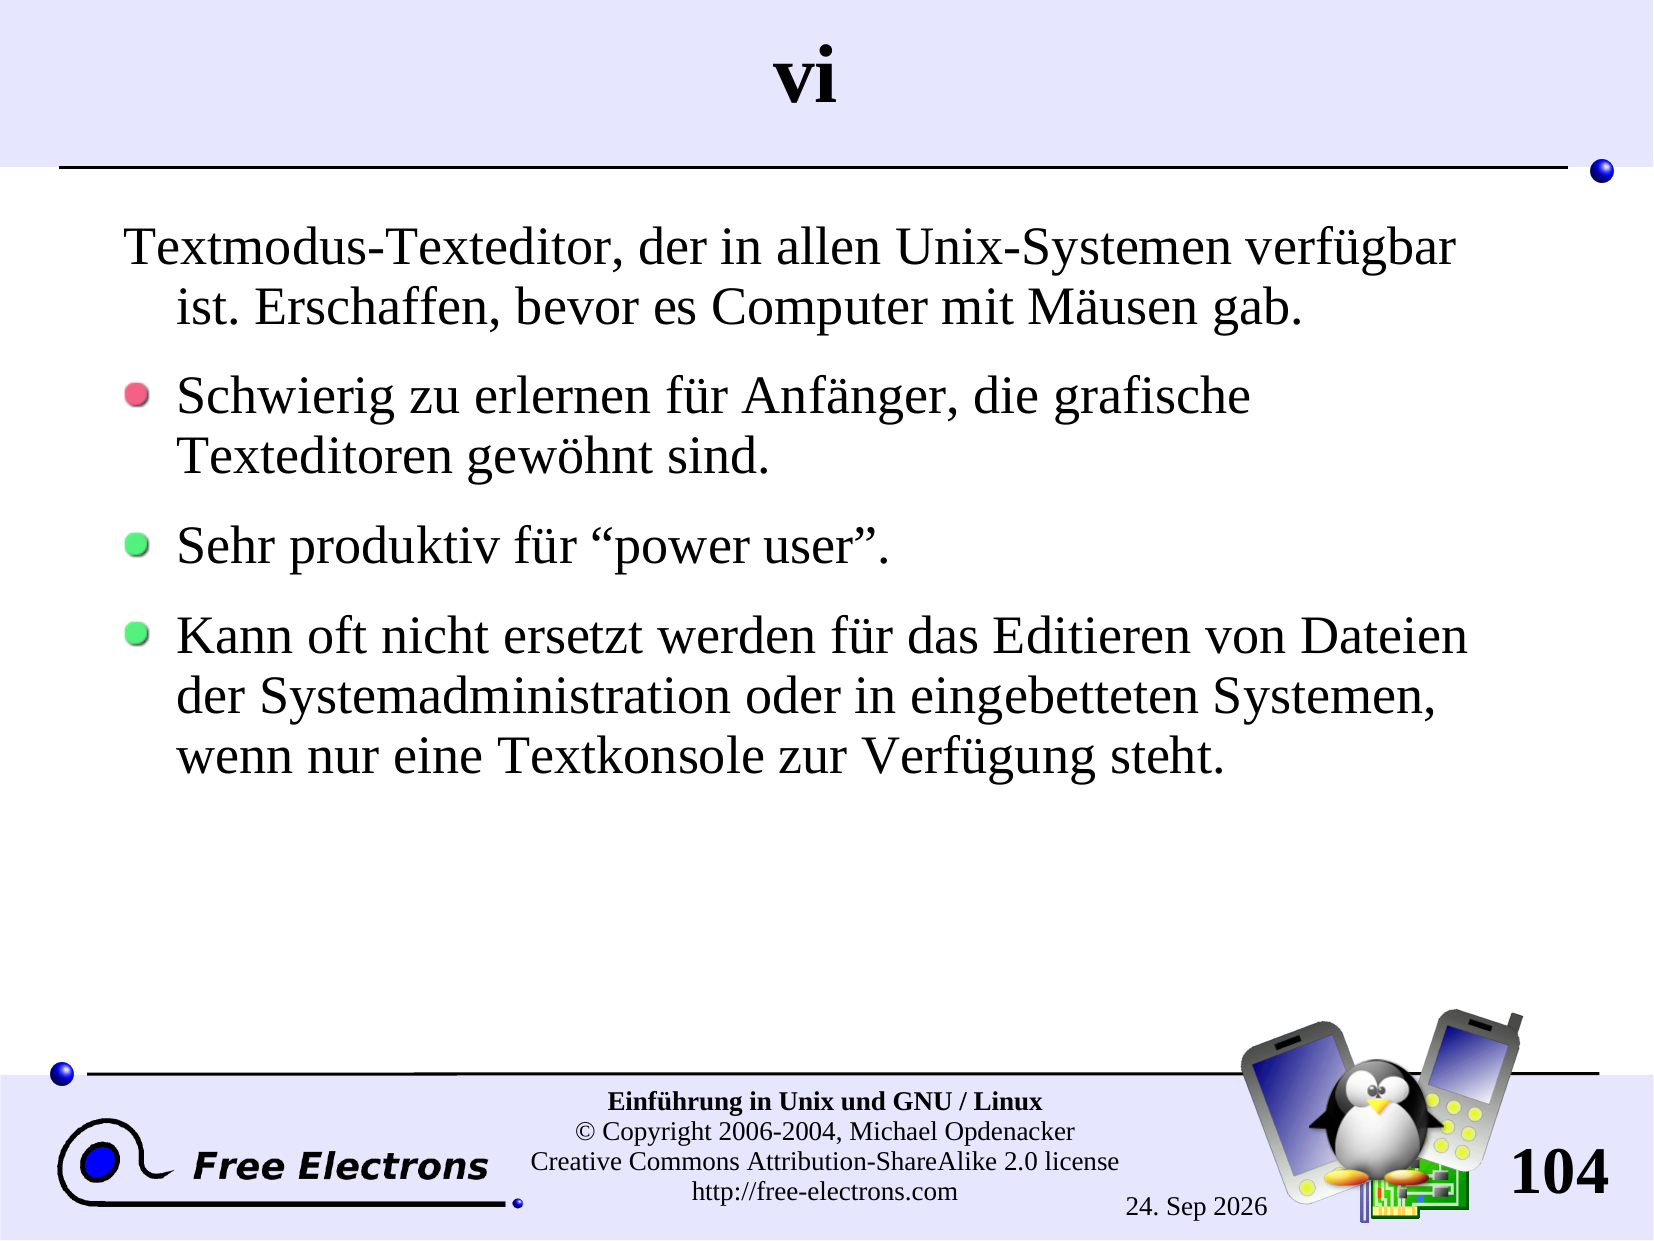

# vi
Textmodus-Texteditor, der in allen Unix-Systemen verfügbar ist. Erschaffen, bevor es Computer mit Mäusen gab.
Schwierig zu erlernen für Anfänger, die grafische Texteditoren gewöhnt sind.
Sehr produktiv für “power user”.
Kann oft nicht ersetzt werden für das Editieren von Dateien der Systemadministration oder in eingebetteten Systemen, wenn nur eine Textkonsole zur Verfügung steht.